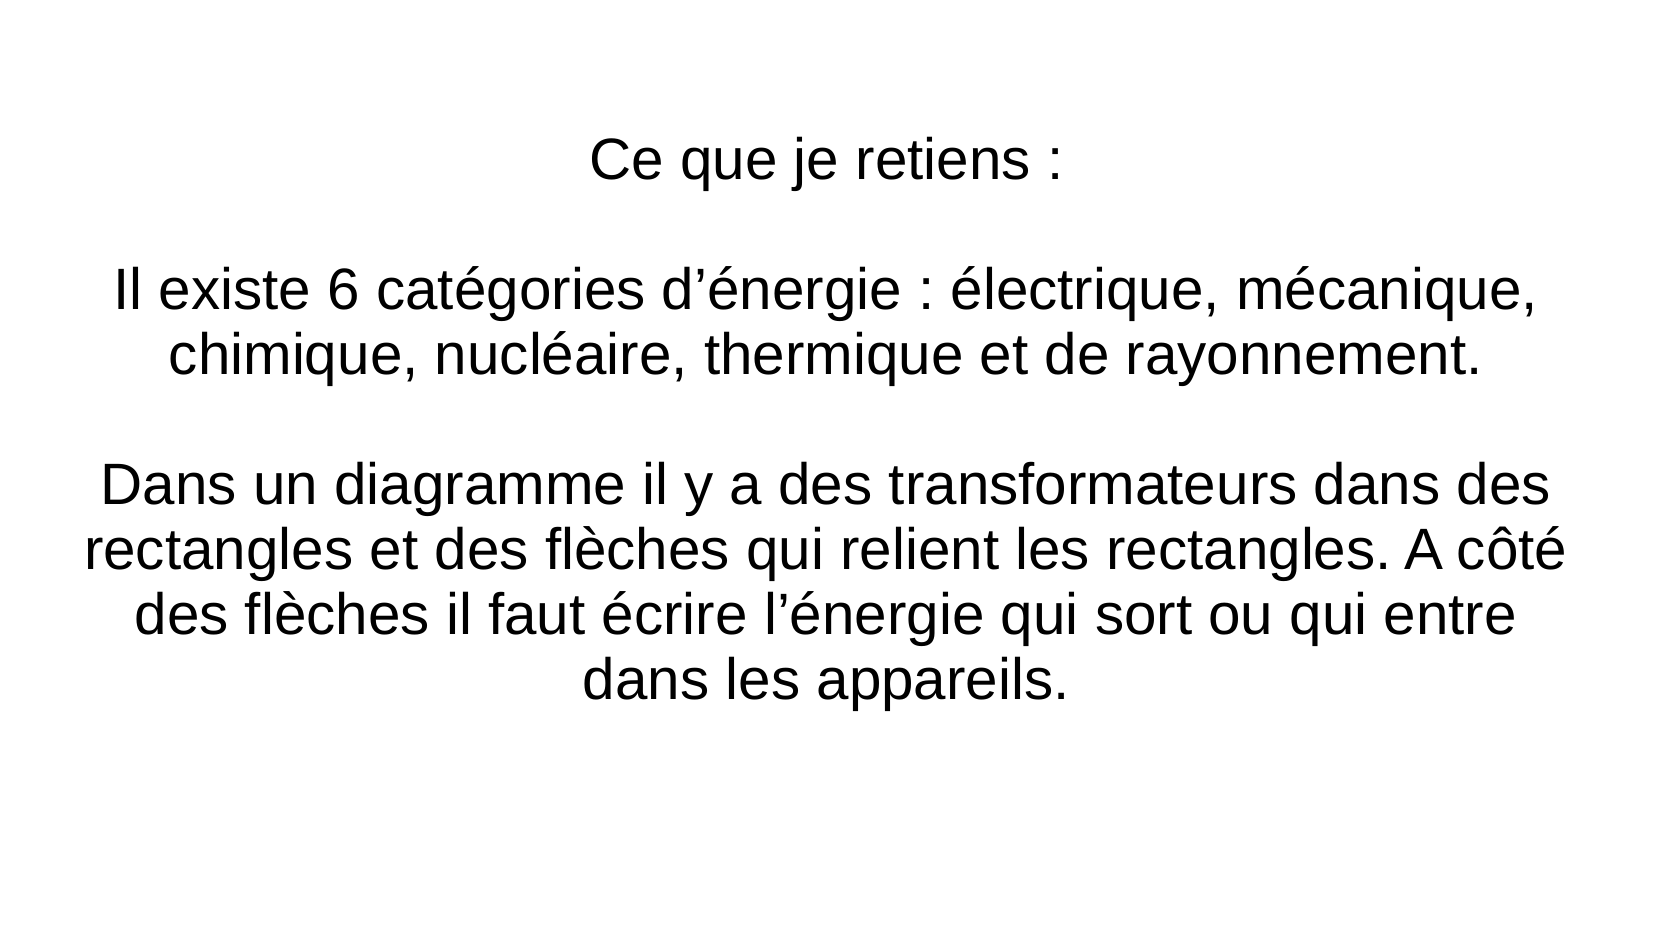

# Ce que je retiens :
Il existe 6 catégories d’énergie : électrique, mécanique, chimique, nucléaire, thermique et de rayonnement.
Dans un diagramme il y a des transformateurs dans des rectangles et des flèches qui relient les rectangles. A côté des flèches il faut écrire l’énergie qui sort ou qui entre dans les appareils.